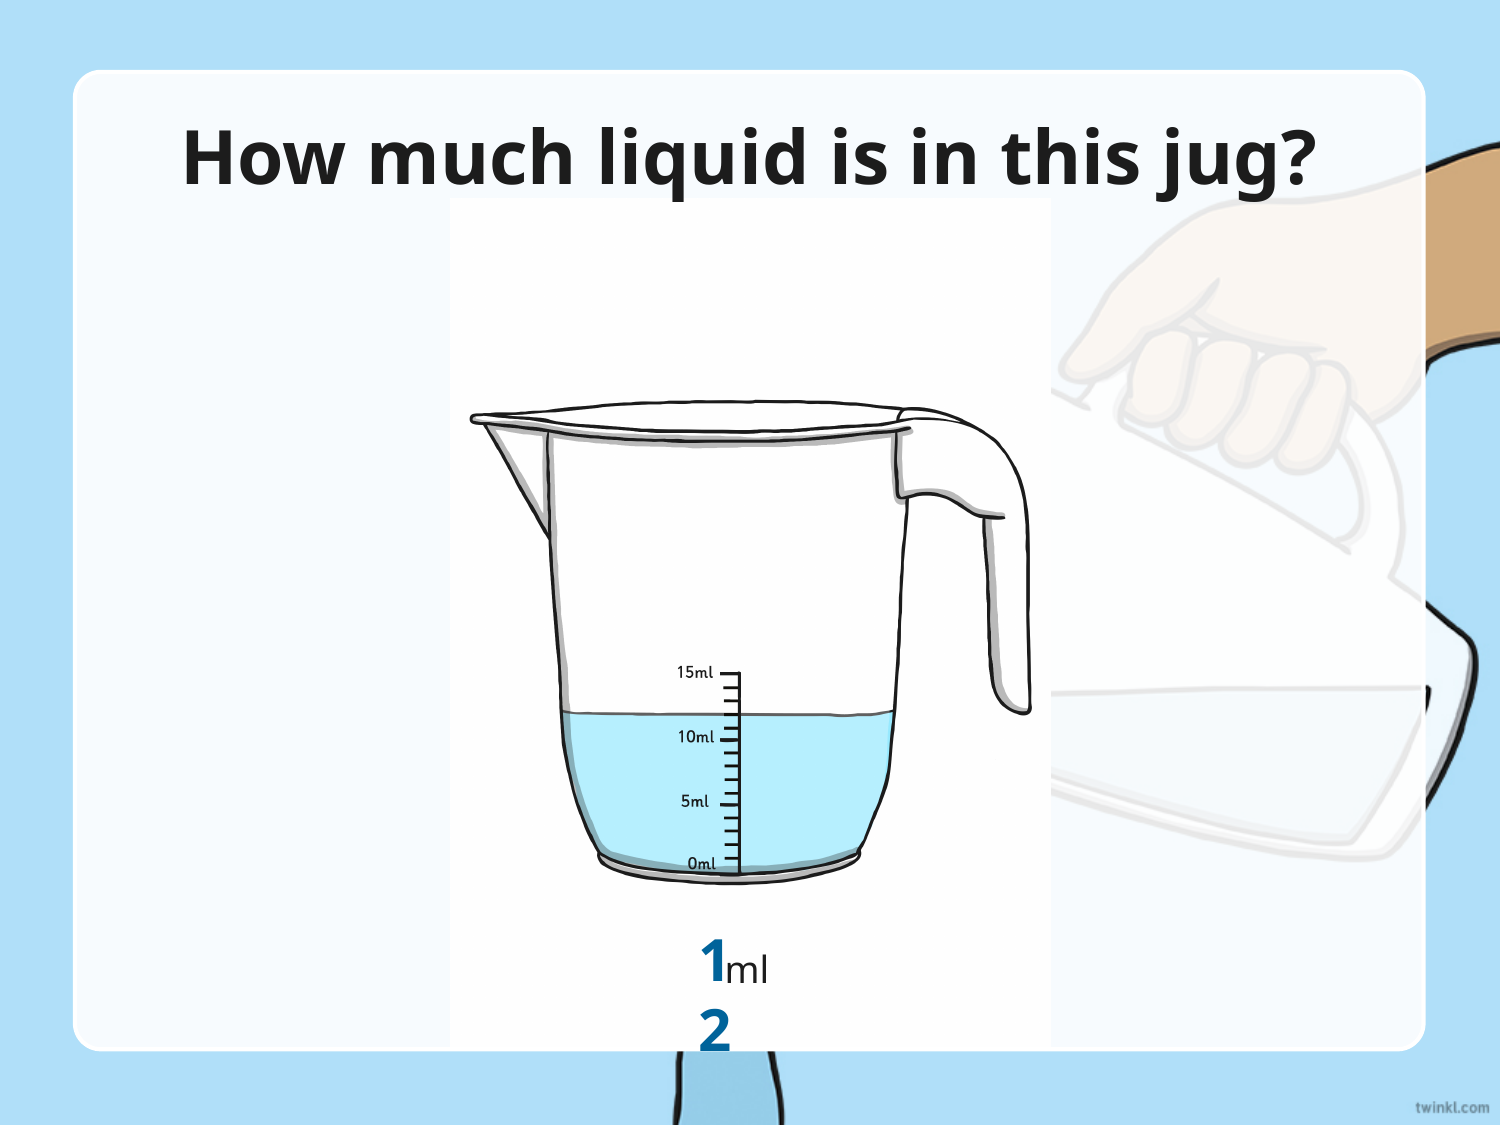

# How much liquid is in this jug?
12
	ml